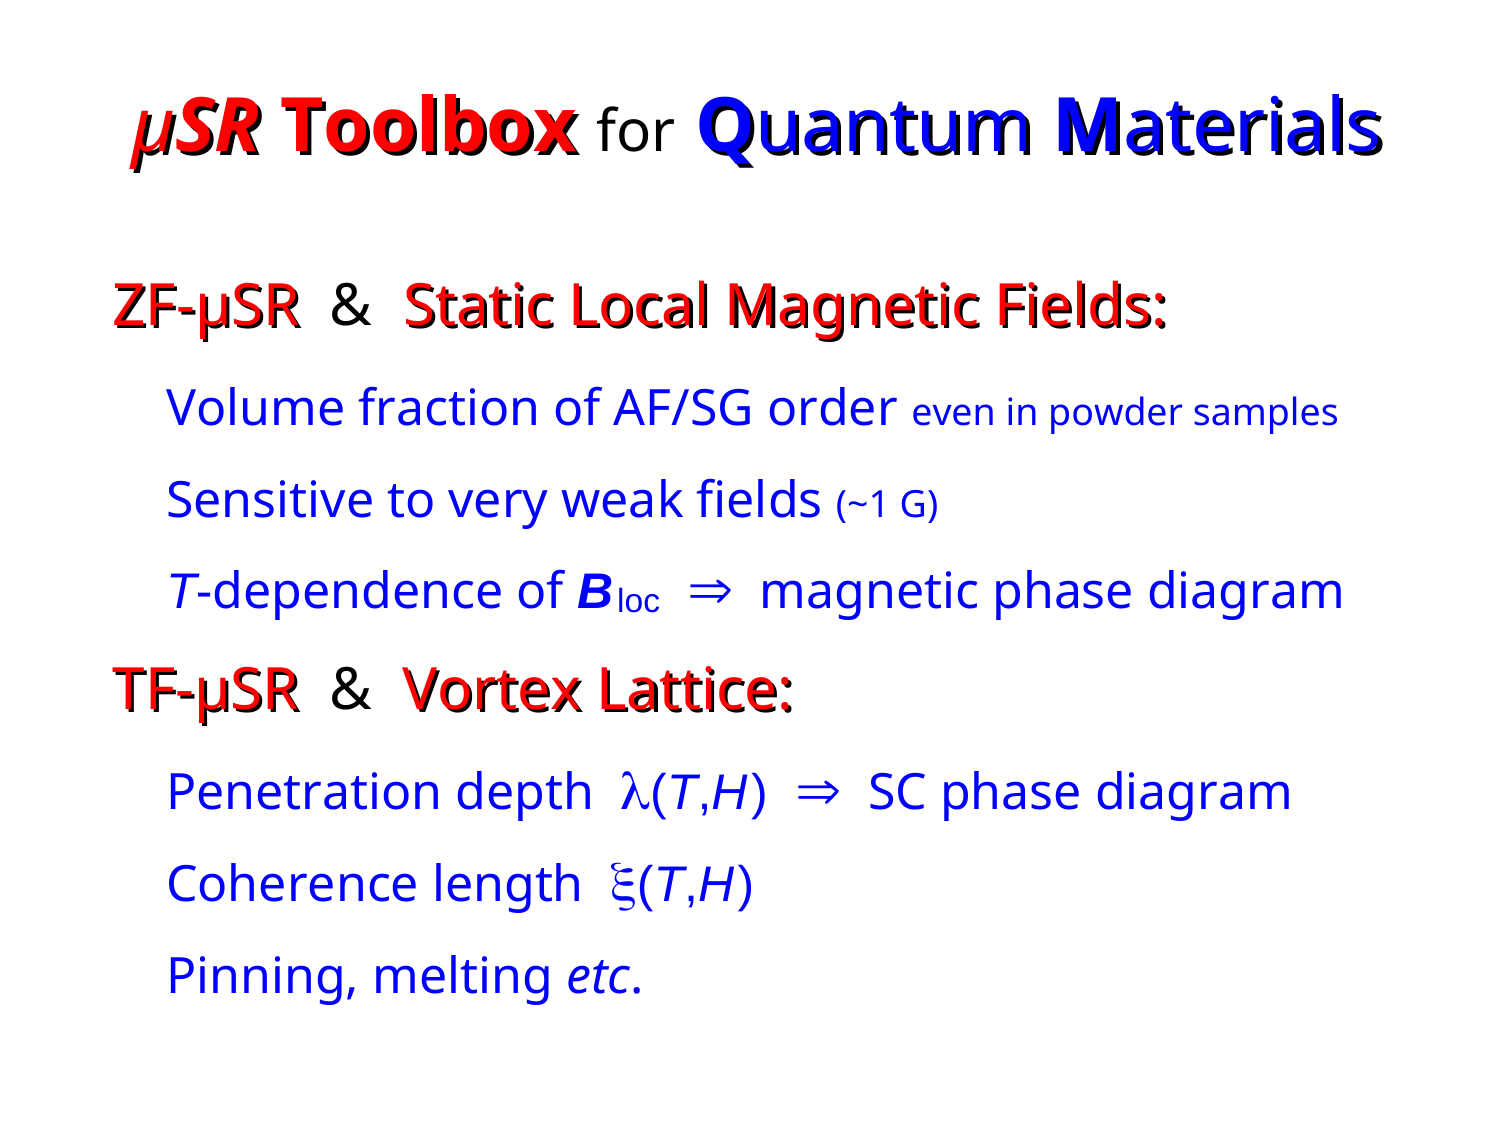

# μSR Toolbox for Quantum Materials
ZF-µSR & Static Local Magnetic Fields:
Volume fraction of AF/SG order even in powder samples
Sensitive to very weak fields (~1 G)
T-dependence of B loc  magnetic phase diagram
TF-µSR & Vortex Lattice:
Penetration depth (T,H )  SC phase diagram
Coherence length (T,H )
Pinning, melting etc.